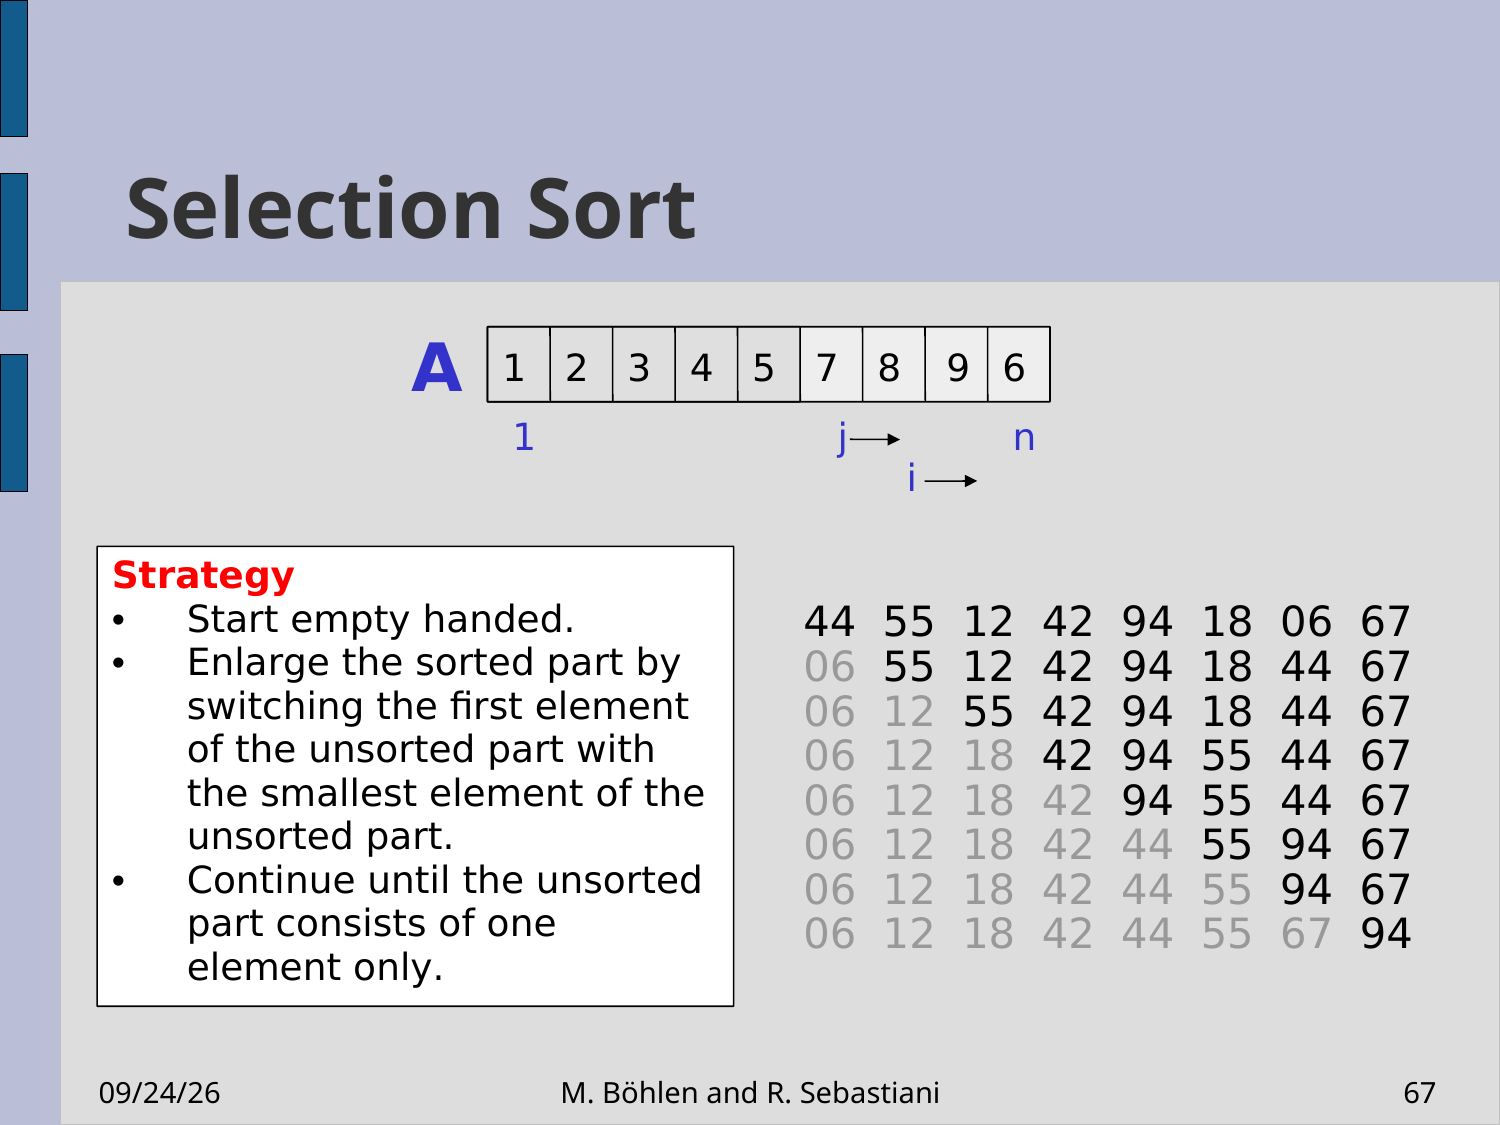

# Selection Sort
A
1
2
3
4
5
7
8
9
6
1
j
n
i
Strategy
Start empty handed.
Enlarge the sorted part by switching the first element of the unsorted part with the smallest element of the unsorted part.
Continue until the unsorted part consists of one element only.
44 55 12 42 94 18 06 67
06 55 12 42 94 18 44 67
06 12 55 42 94 18 44 67
06 12 18 42 94 55 44 67
06 12 18 42 94 55 44 67
06 12 18 42 44 55 94 67
06 12 18 42 44 55 94 67
06 12 18 42 44 55 67 94
M. Böhlen and R. Sebastiani
67